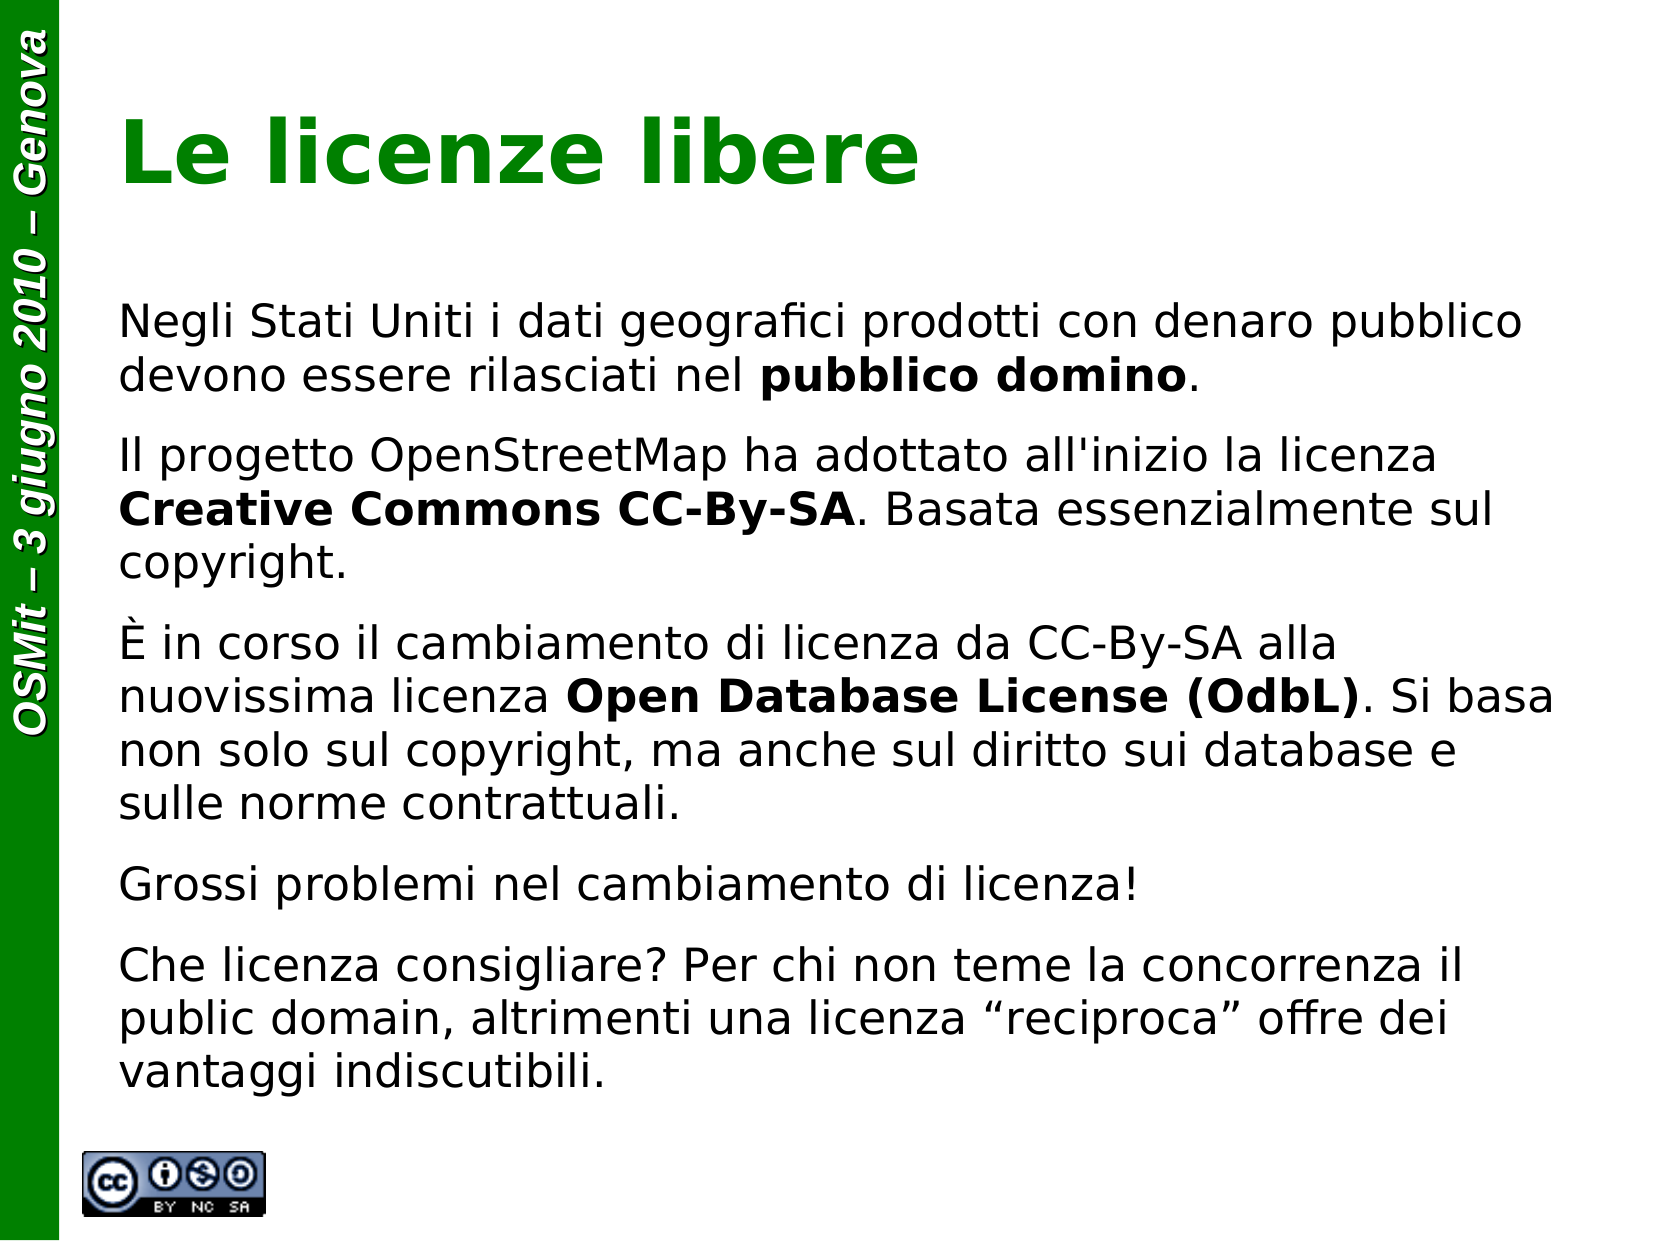

# Le licenze libere
Negli Stati Uniti i dati geografici prodotti con denaro pubblico devono essere rilasciati nel pubblico domino.
Il progetto OpenStreetMap ha adottato all'inizio la licenza Creative Commons CC-By-SA. Basata essenzialmente sul copyright.
È in corso il cambiamento di licenza da CC-By-SA alla nuovissima licenza Open Database License (OdbL). Si basa non solo sul copyright, ma anche sul diritto sui database e sulle norme contrattuali.
Grossi problemi nel cambiamento di licenza!
Che licenza consigliare? Per chi non teme la concorrenza il public domain, altrimenti una licenza “reciproca” offre dei vantaggi indiscutibili.